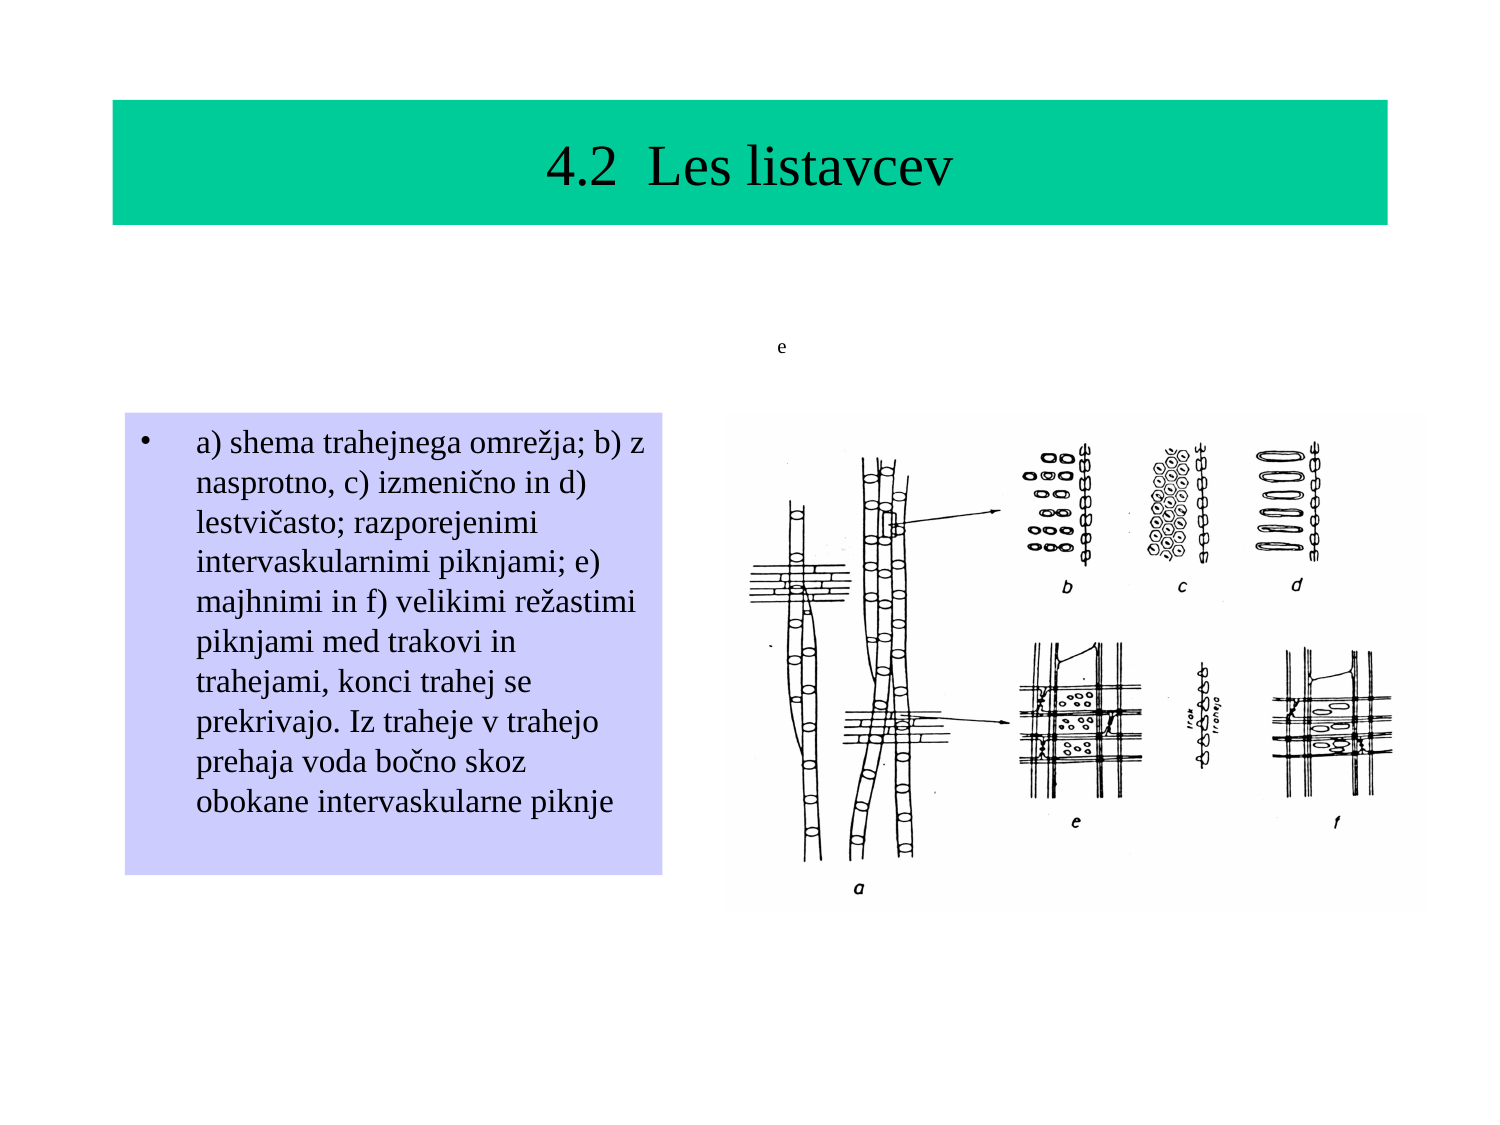

4.2 Les listavcev
e
# a) shema trahejnega omrežja; b) z nasprotno, c) izmenično in d) lestvičasto; razporejenimi intervaskularnimi piknjami; e) majhnimi in f) velikimi režastimi piknjami med trakovi in trahejami, konci trahej se prekrivajo. Iz traheje v trahejo prehaja voda bočno skoz obokane intervaskularne piknje